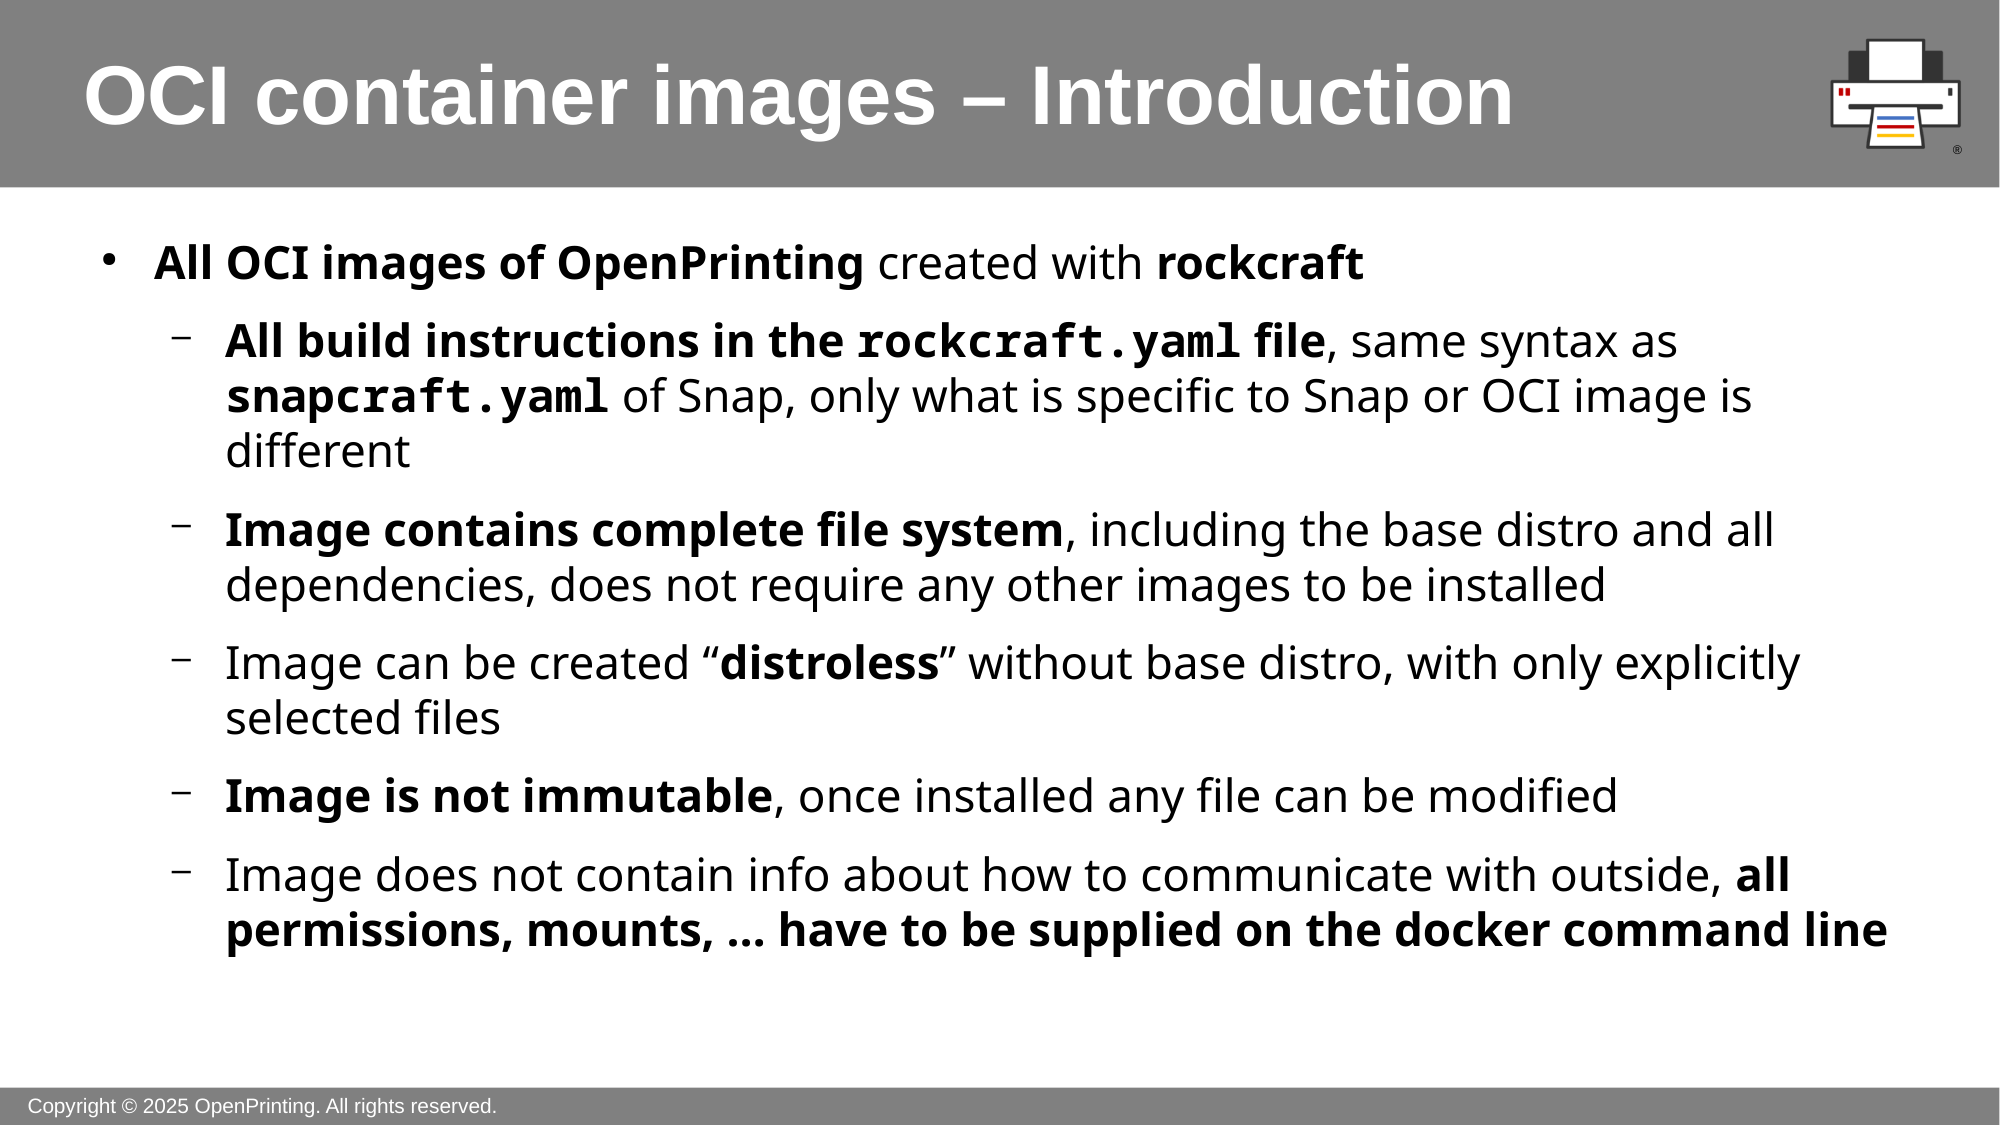

OCI container images – Introduction
# All OCI images of OpenPrinting created with rockcraft
All build instructions in the rockcraft.yaml file, same syntax as snapcraft.yaml of Snap, only what is specific to Snap or OCI image is different
Image contains complete file system, including the base distro and all dependencies, does not require any other images to be installed
Image can be created “distroless” without base distro, with only explicitly selected files
Image is not immutable, once installed any file can be modified
Image does not contain info about how to communicate with outside, all permissions, mounts, … have to be supplied on the docker command line